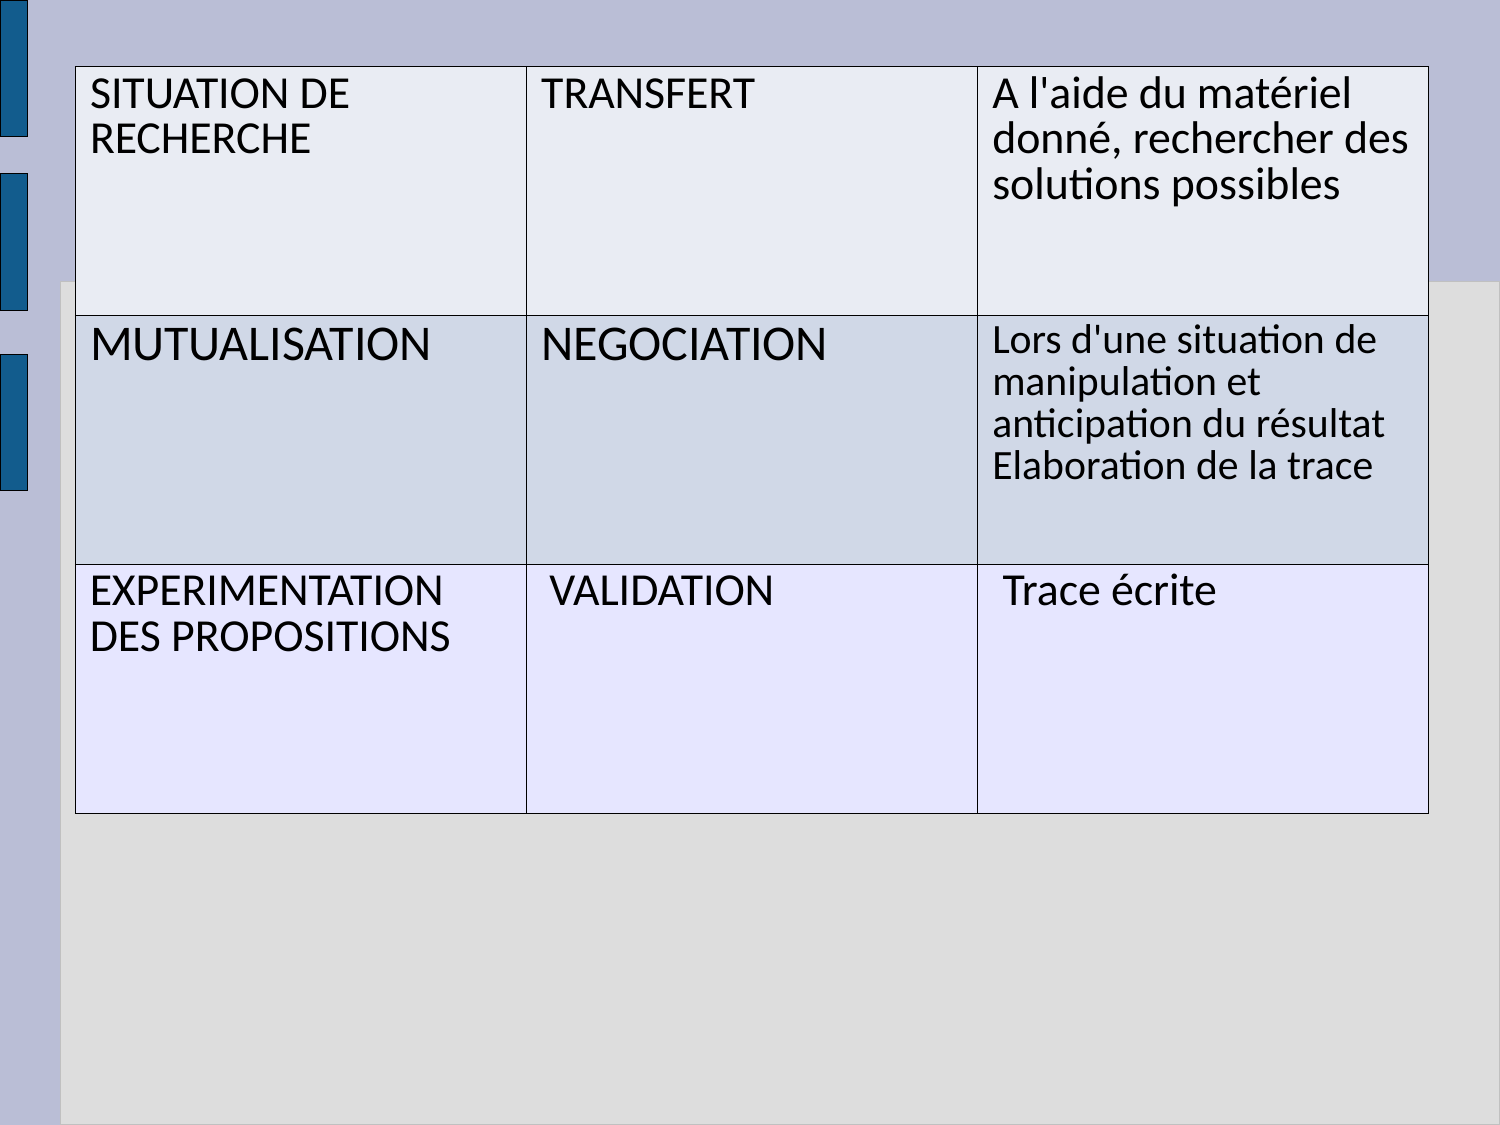

#
| SITUATION DE RECHERCHE | TRANSFERT | A l'aide du matériel donné, rechercher des solutions possibles |
| --- | --- | --- |
| MUTUALISATION | NEGOCIATION | Lors d'une situation de manipulation et anticipation du résultat Elaboration de la trace |
| EXPERIMENTATION DES PROPOSITIONS | VALIDATION | Trace écrite |